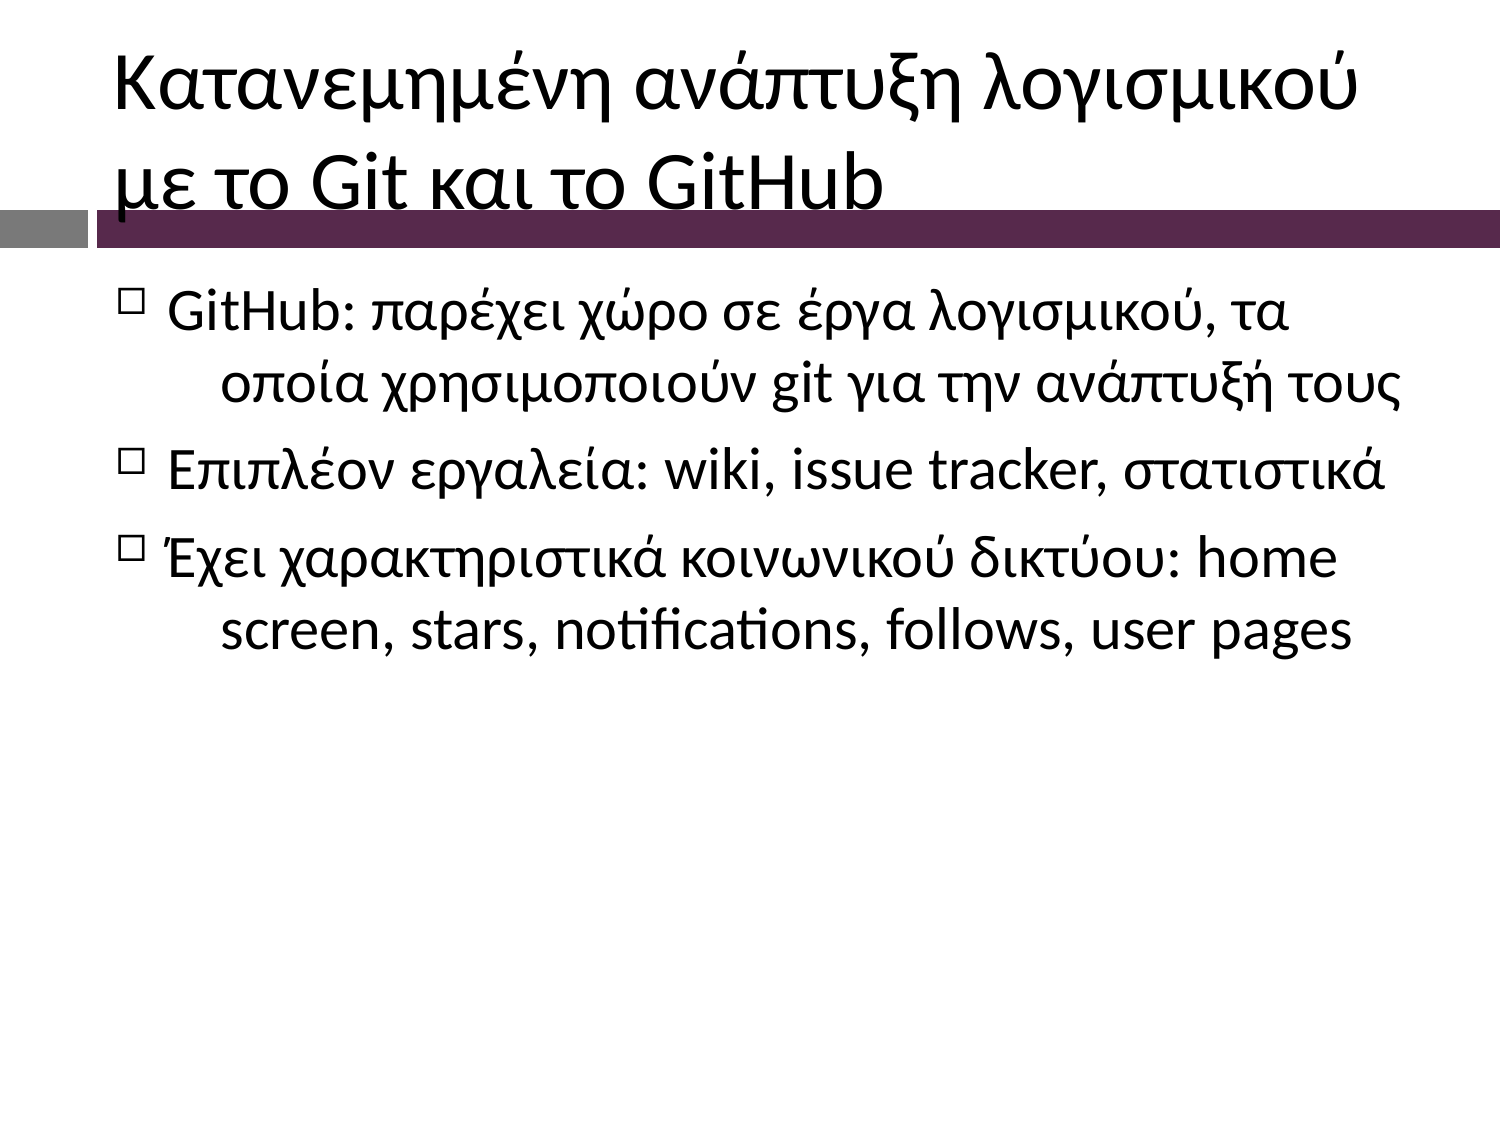

# Κατανεμημένη ανάπτυξη λογισμικού με το Git και το GitHub
GitHub: παρέχει χώρο σε έργα λογισμικού, τα οποία χρησιμοποιούν git για την ανάπτυξή τους
Επιπλέον εργαλεία: wiki, issue tracker, στατιστικά
Έχει χαρακτηριστικά κοινωνικού δικτύου: home screen, stars, notifications, follows, user pages